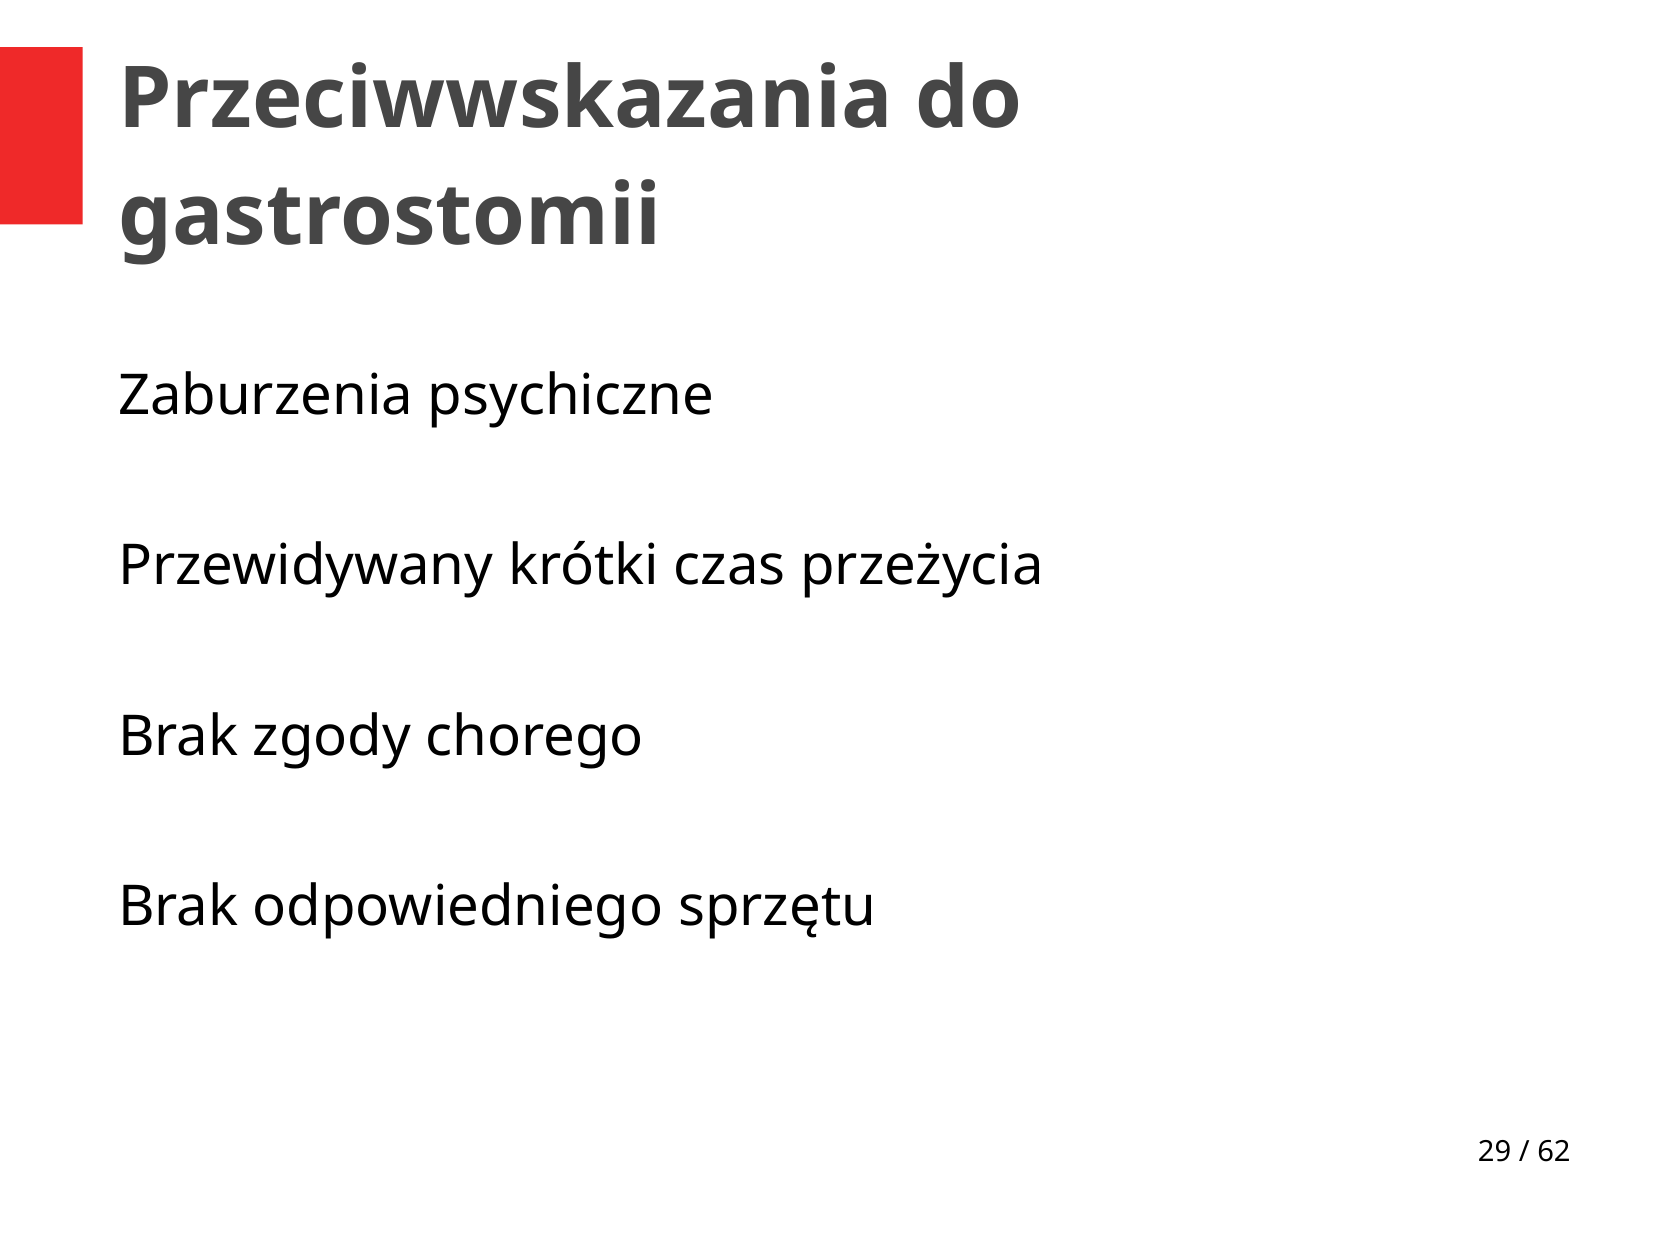

# Przeciwwskazania do gastrostomii
Zaburzenia psychiczne
Przewidywany krótki czas przeżycia
Brak zgody chorego
Brak odpowiedniego sprzętu
29